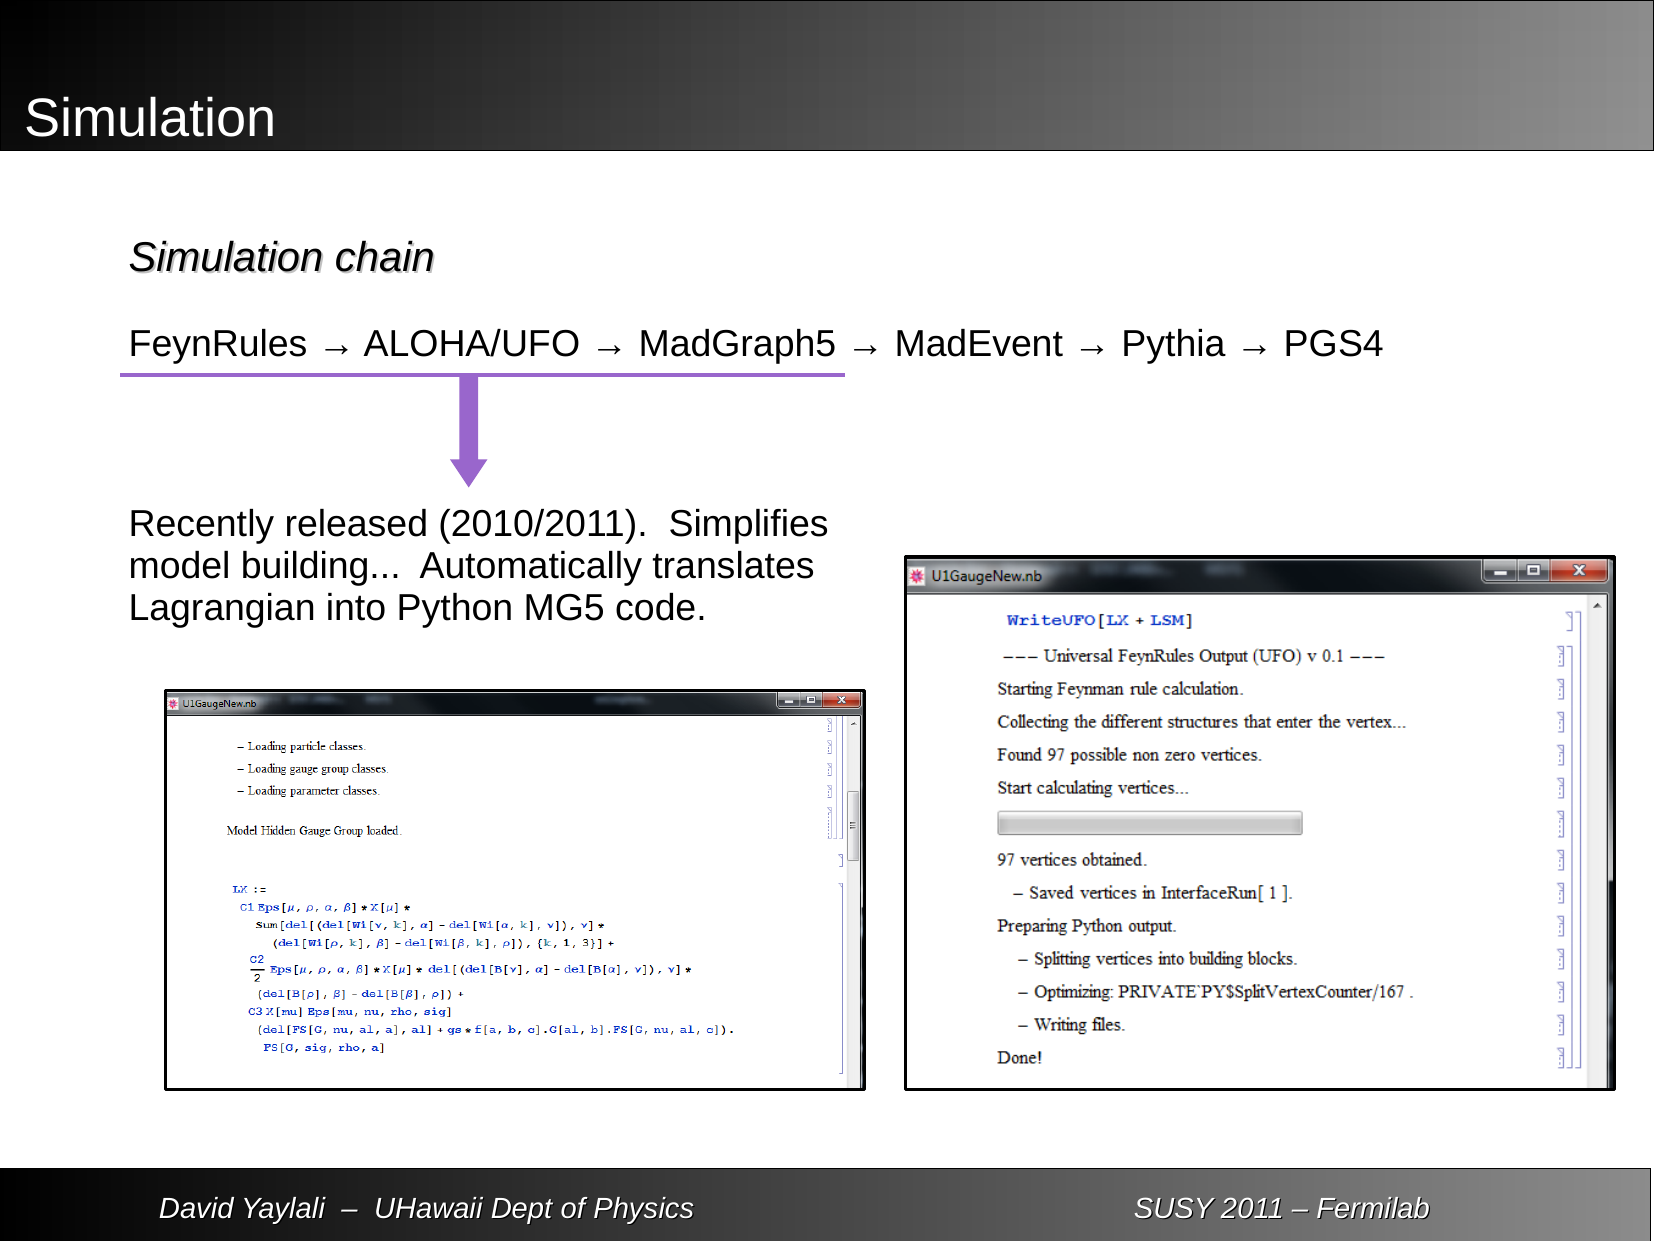

Simulation
Simulation chain
FeynRules → ALOHA/UFO → MadGraph5 → MadEvent → Pythia → PGS4
Recently released (2010/2011). Simplifies model building... Automatically translates Lagrangian into Python MG5 code.